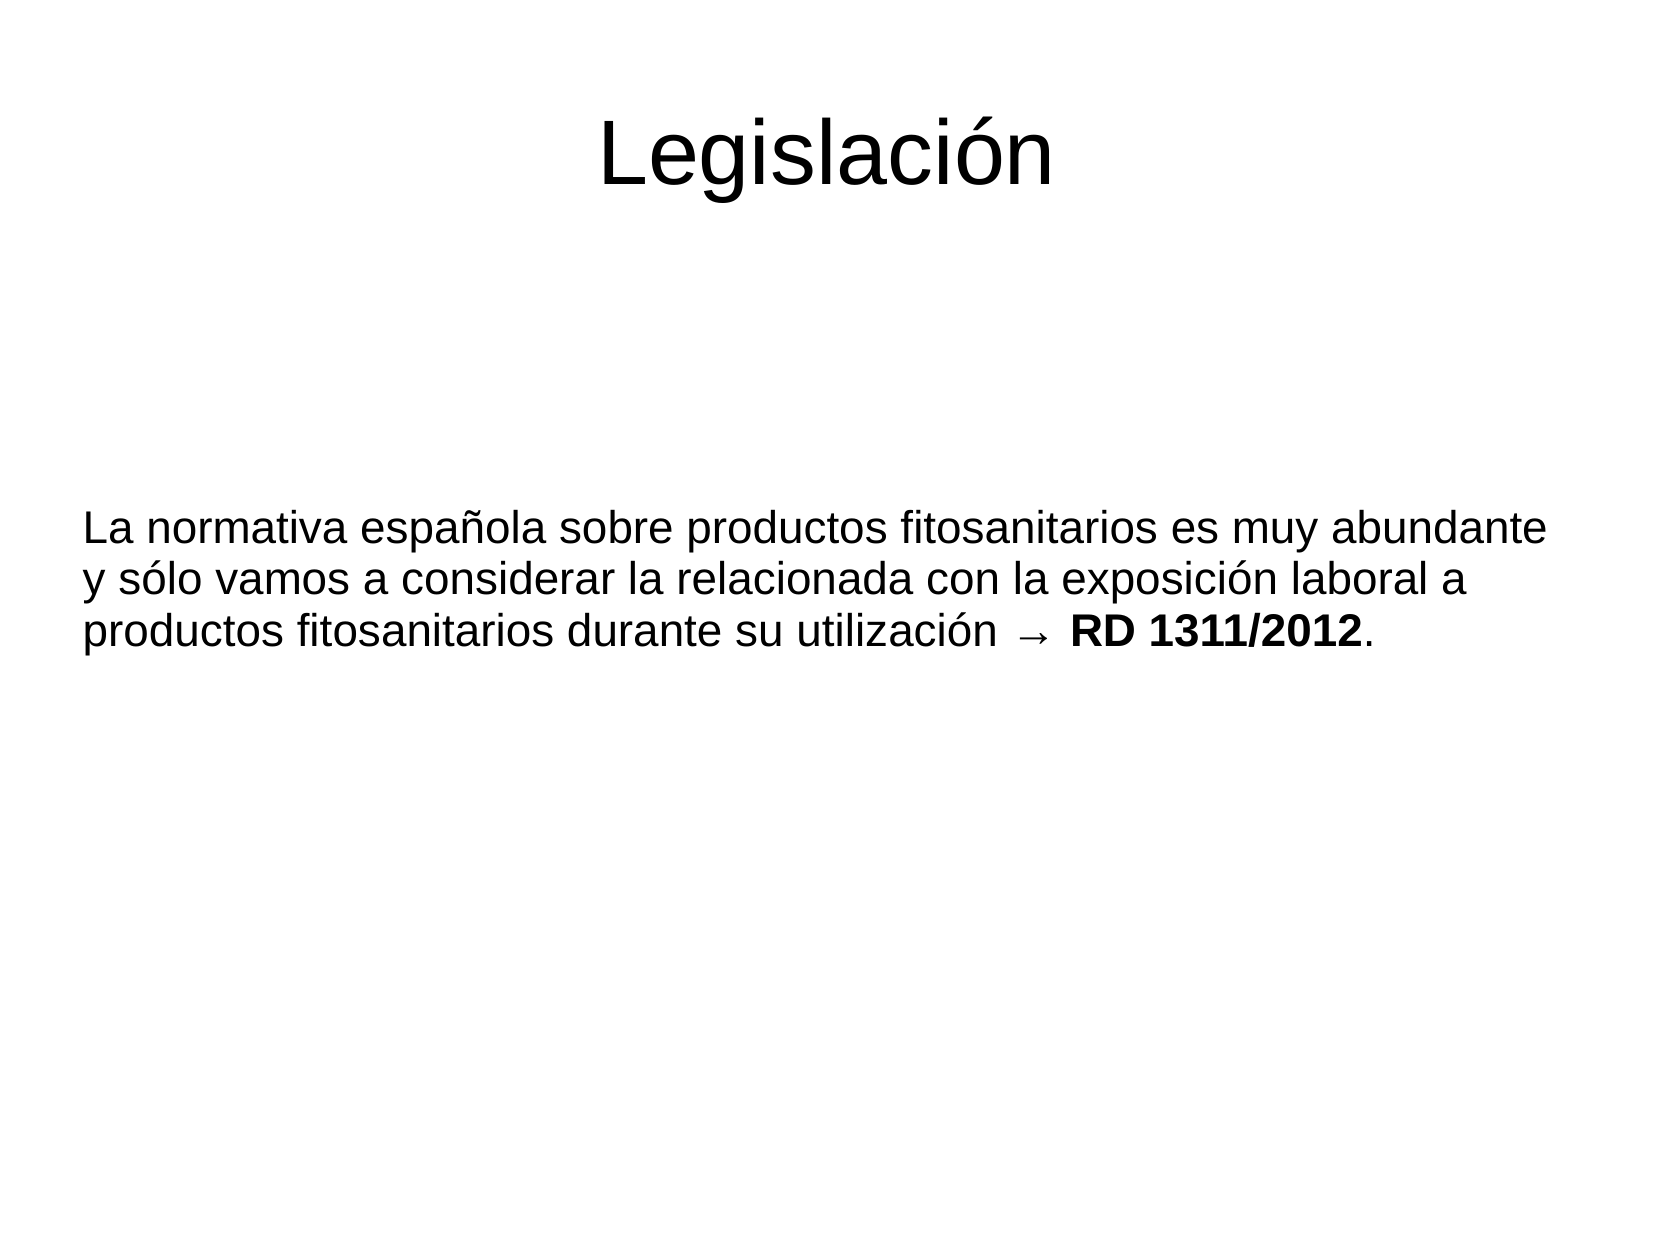

# Legislación
La normativa española sobre productos fitosanitarios es muy abundante y sólo vamos a considerar la relacionada con la exposición laboral a productos fitosanitarios durante su utilización → RD 1311/2012.